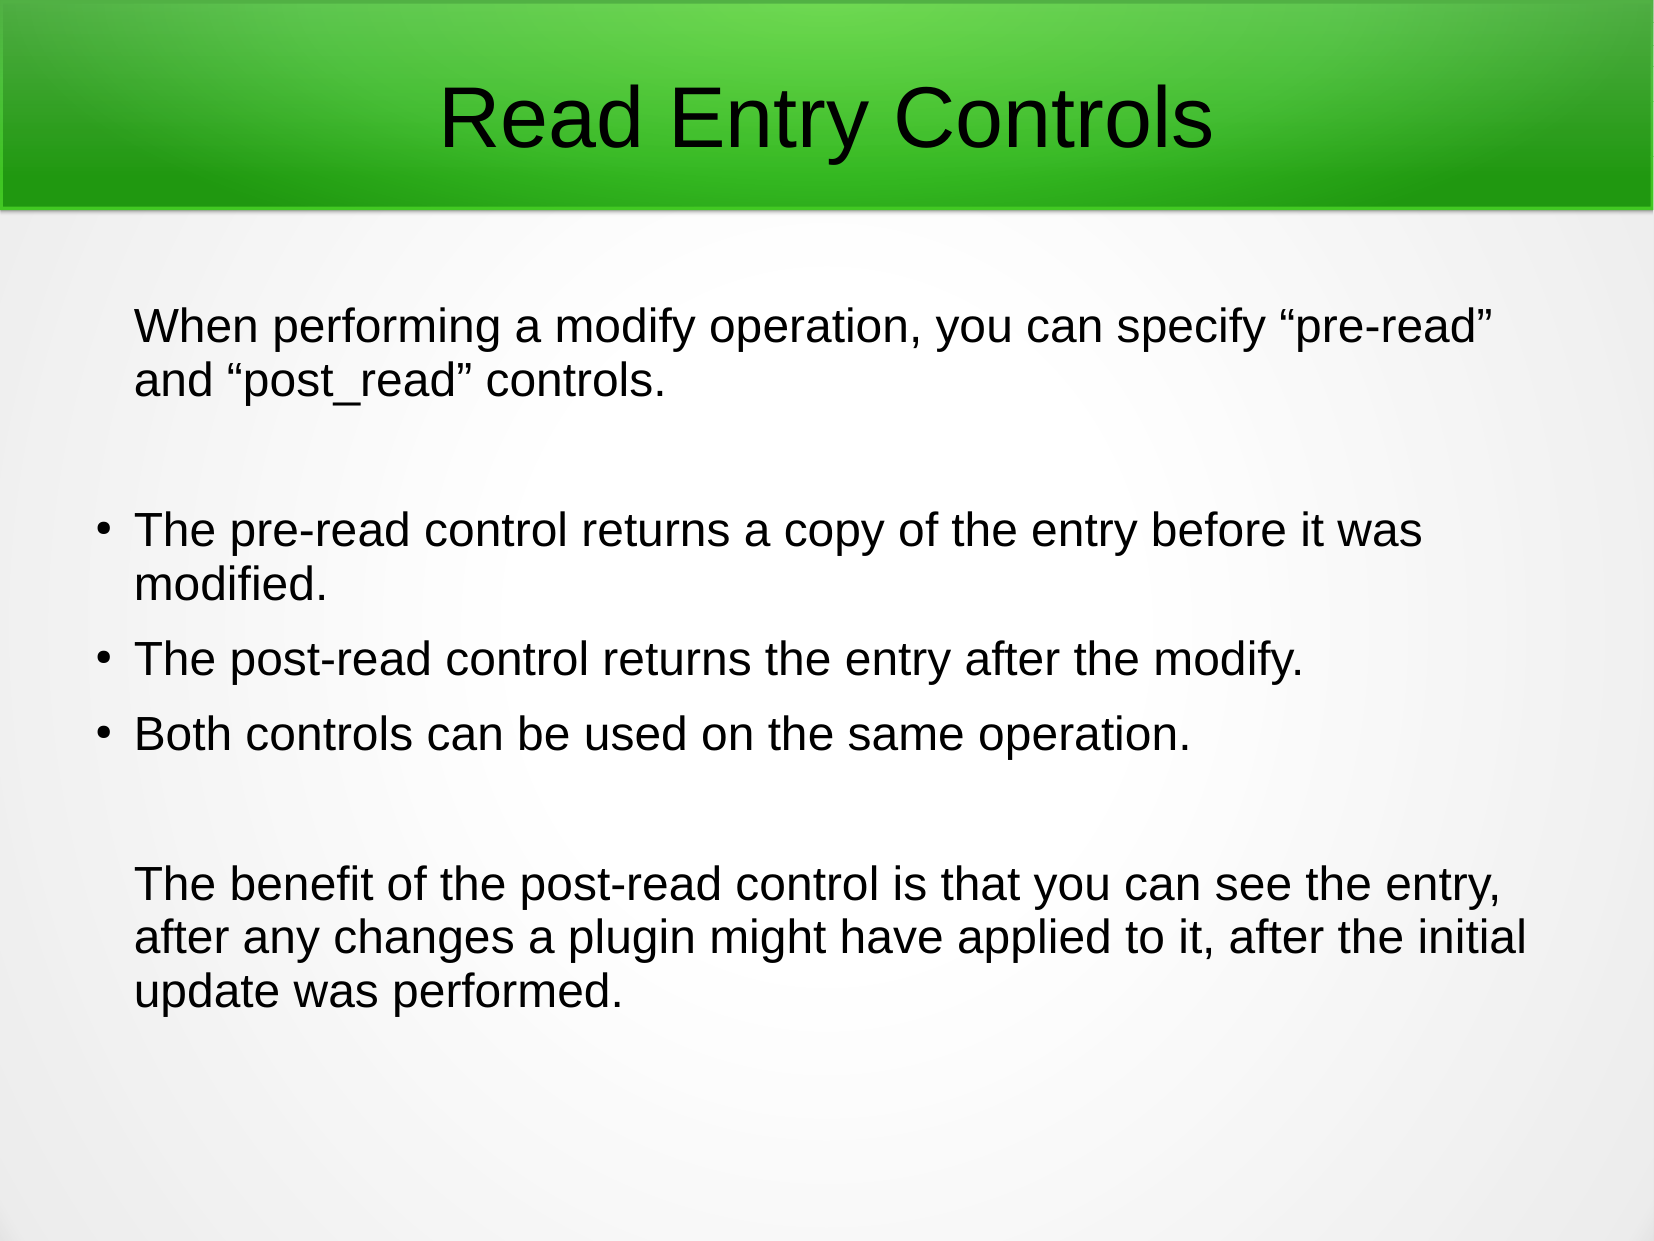

# Read Entry Controls
When performing a modify operation, you can specify “pre-read” and “post_read” controls.
The pre-read control returns a copy of the entry before it was modified.
The post-read control returns the entry after the modify.
Both controls can be used on the same operation.
The benefit of the post-read control is that you can see the entry, after any changes a plugin might have applied to it, after the initial update was performed.